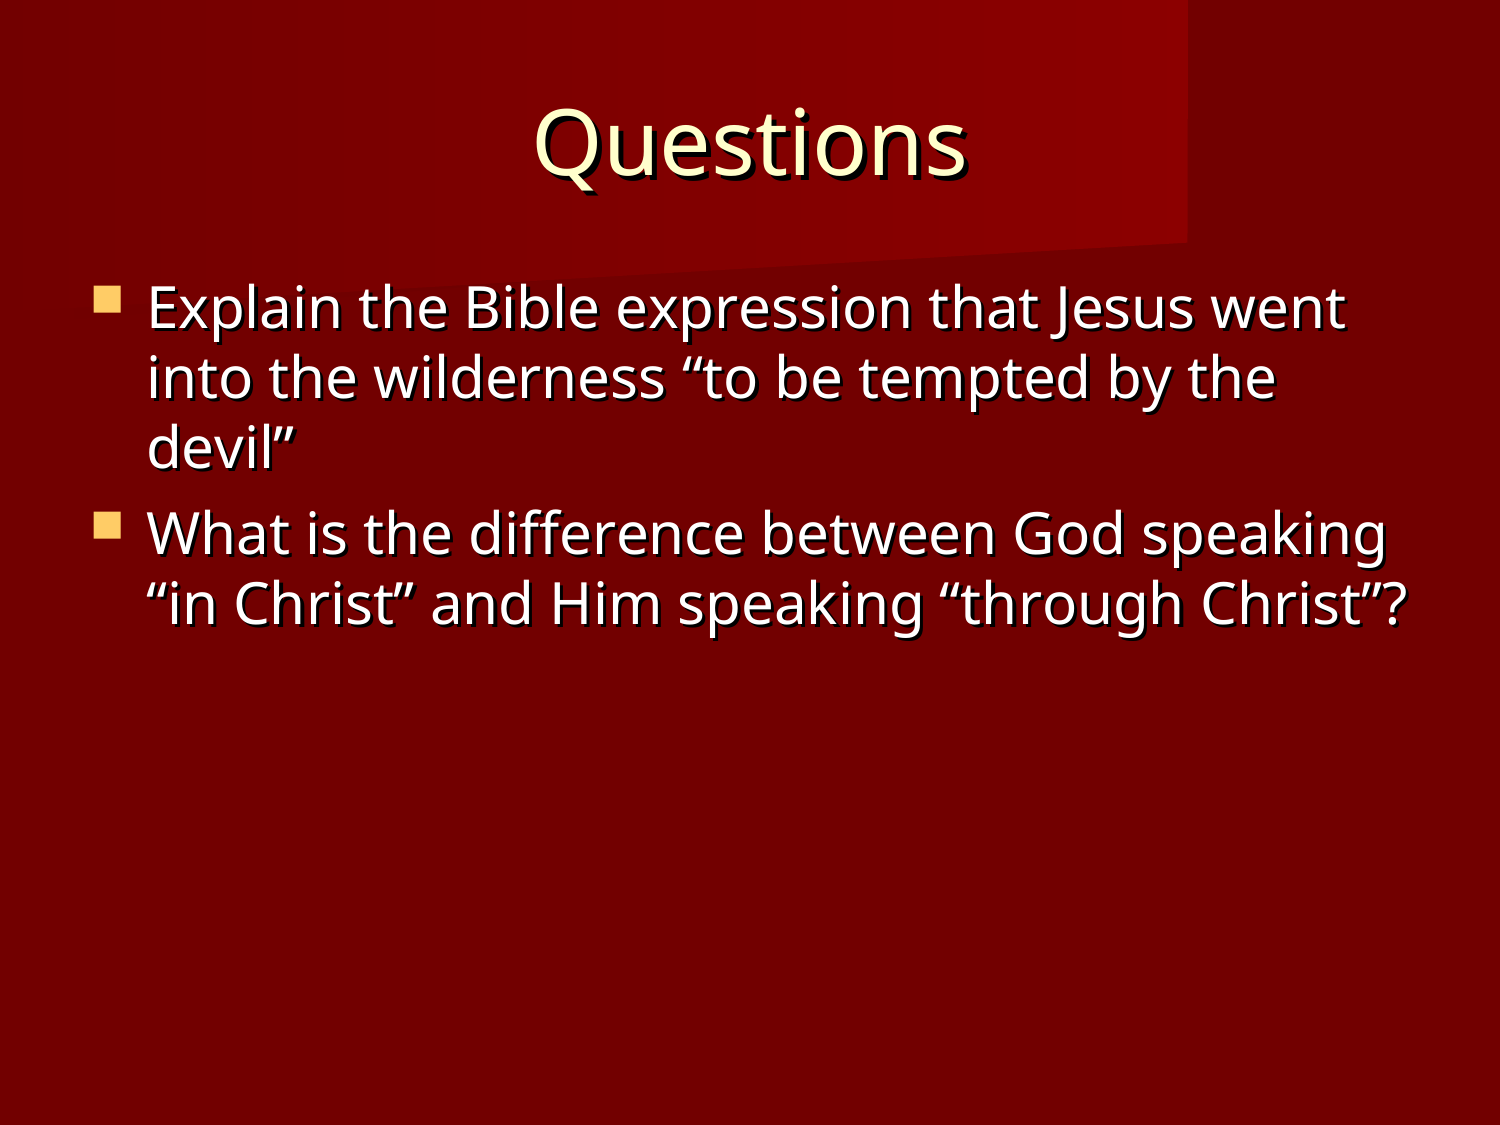

# Questions
Explain the Bible expression that Jesus went into the wilderness “to be tempted by the devil”
What is the difference between God speaking “in Christ” and Him speaking “through Christ”?